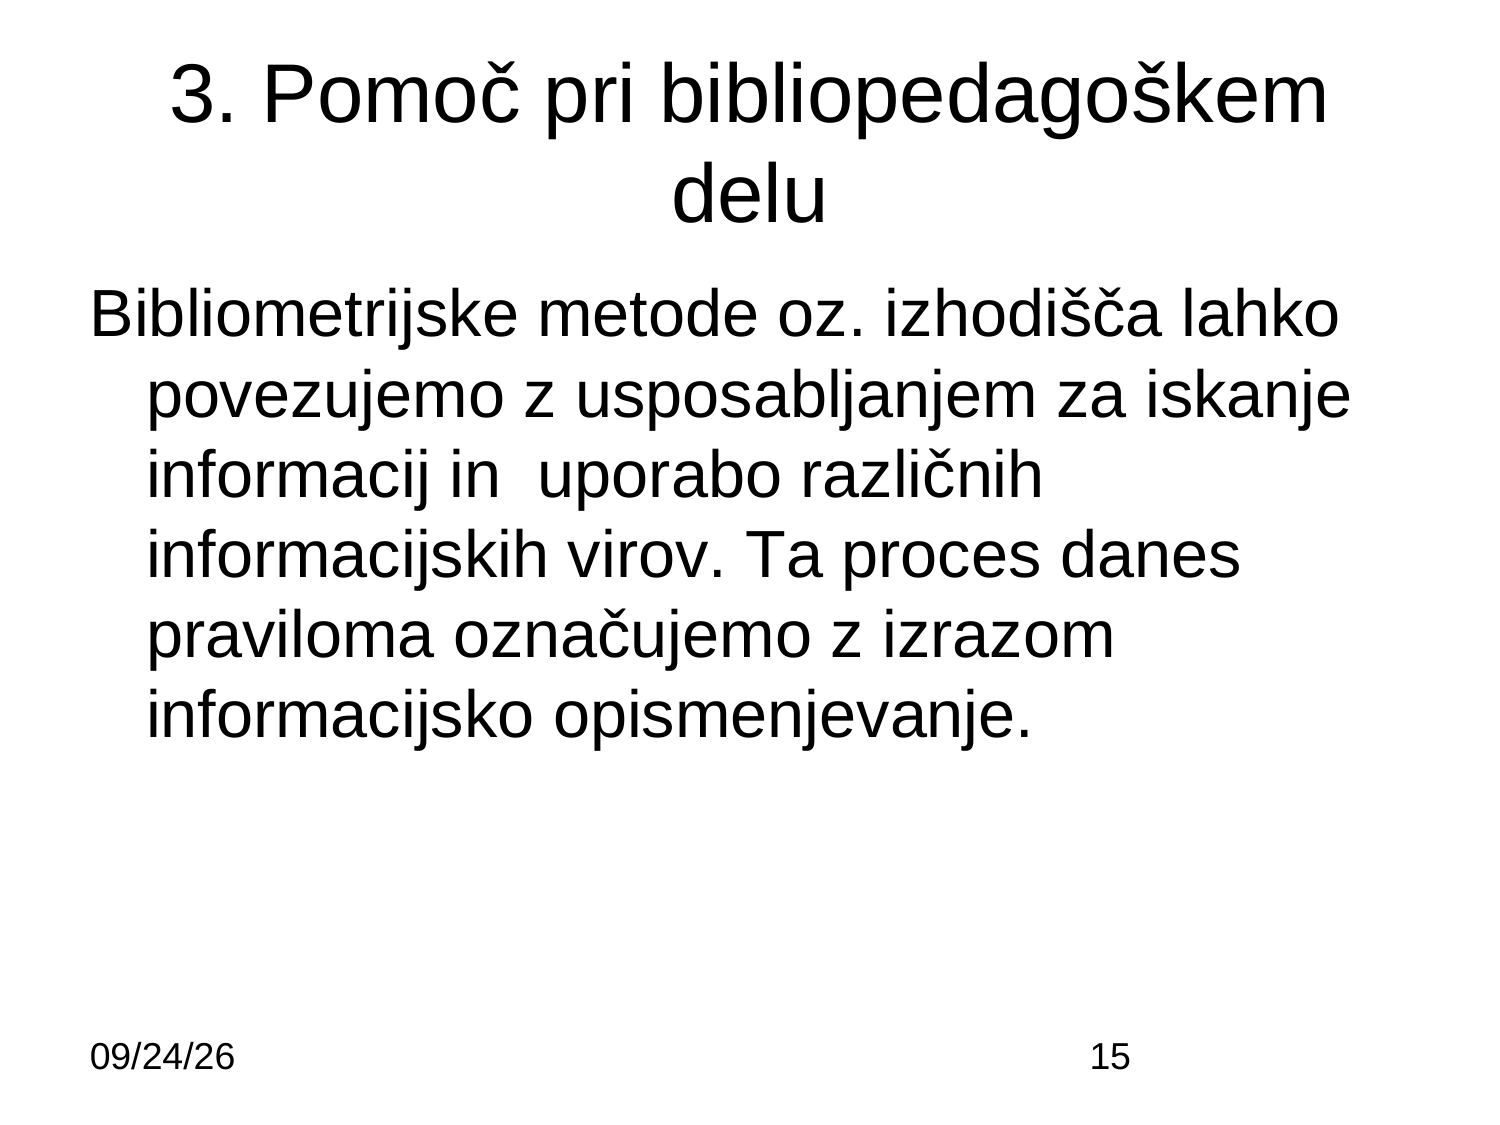

# 3. Pomoč pri bibliopedagoškem delu
Bibliometrijske metode oz. izhodišča lahko povezujemo z usposabljanjem za iskanje informacij in uporabo različnih informacijskih virov. Ta proces danes praviloma označujemo z izrazom informacijsko opismenjevanje.
15